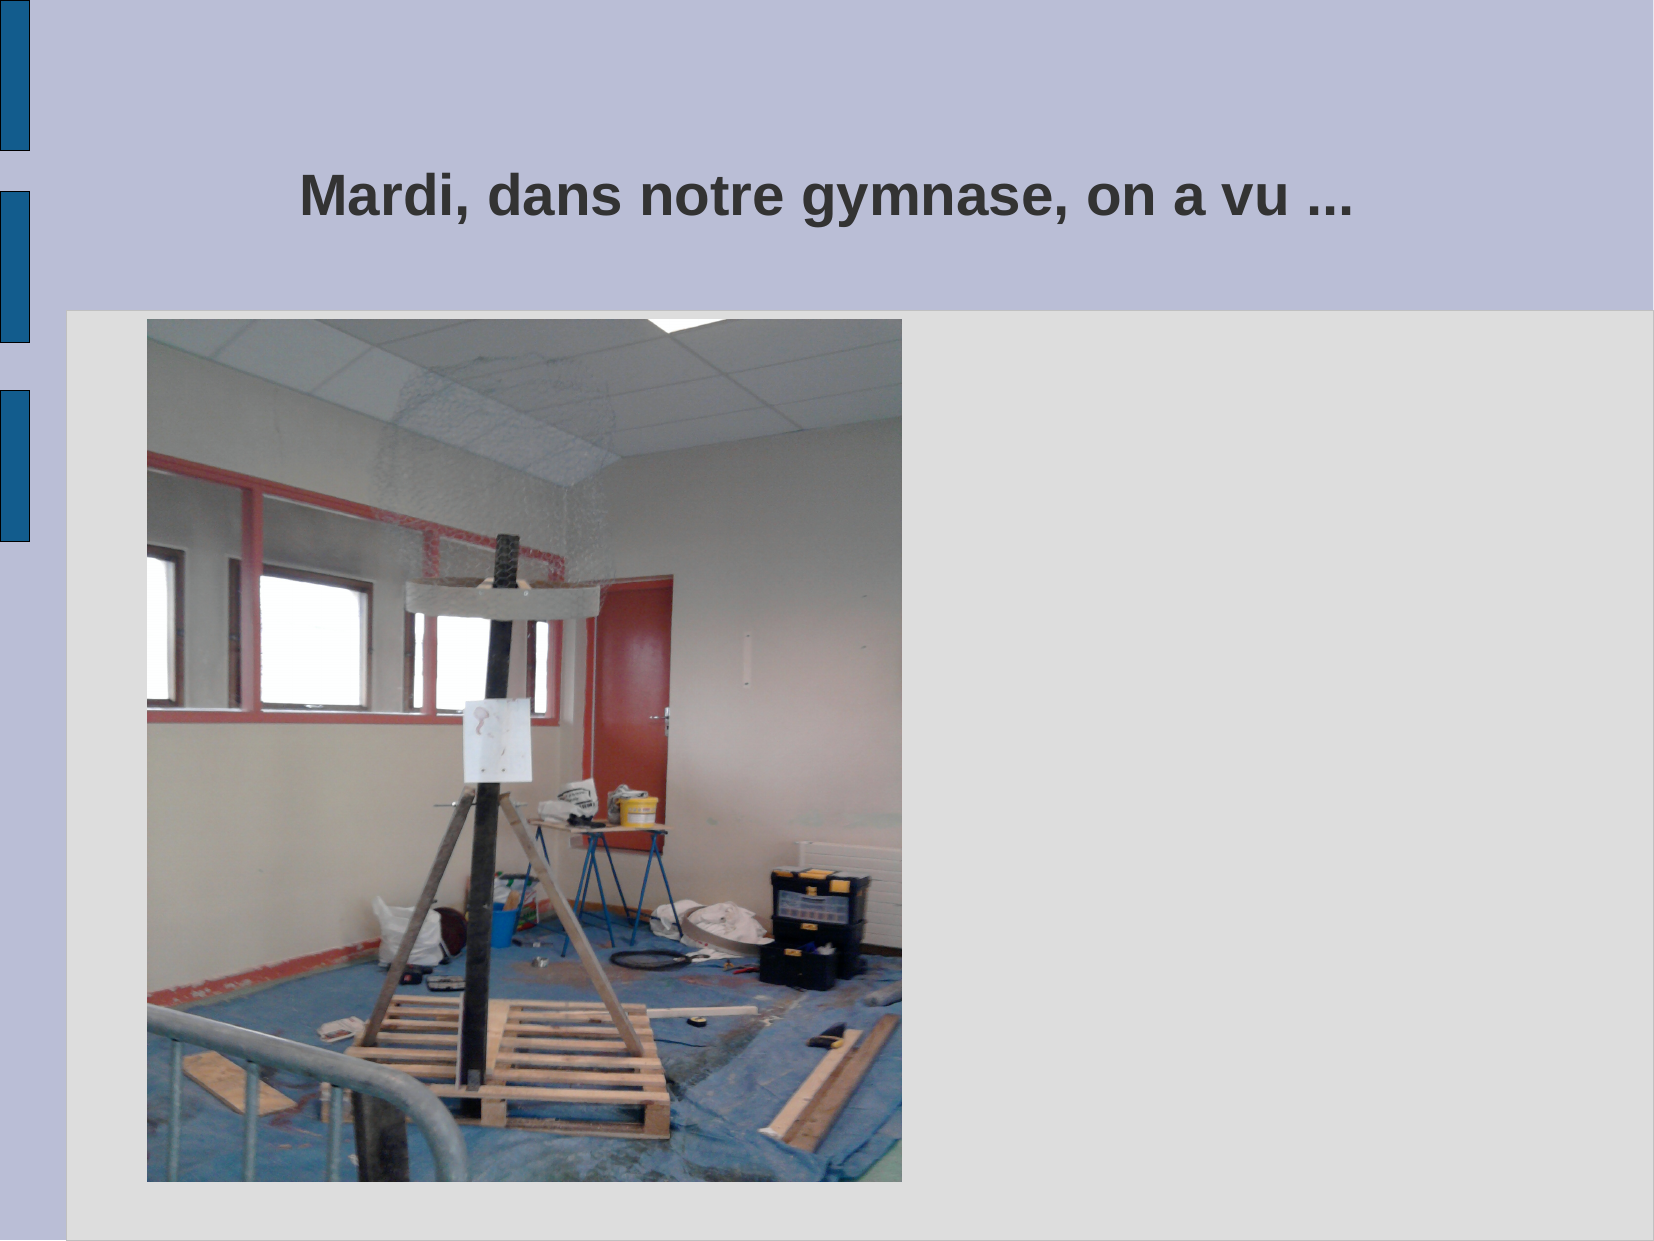

# Mardi, dans notre gymnase, on a vu ...